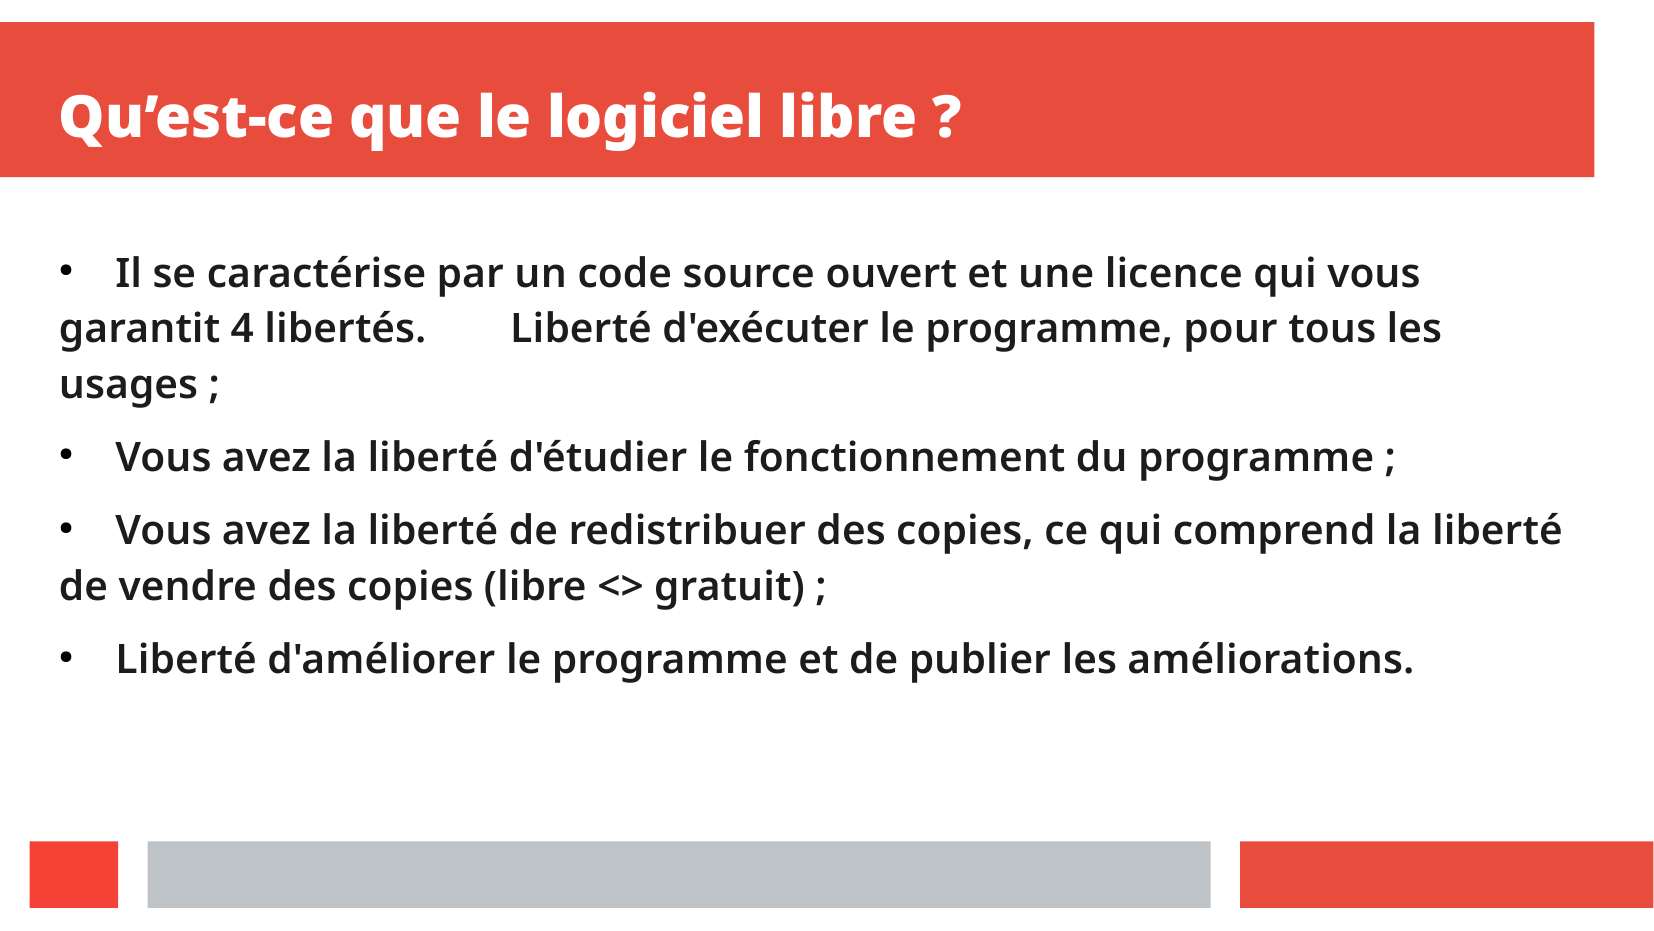

# Qu’est-ce que le logiciel libre ?
 Il se caractérise par un code source ouvert et une licence qui vous garantit 4 libertés. Liberté d'exécuter le programme, pour tous les usages ;
 Vous avez la liberté d'étudier le fonctionnement du programme ;
 Vous avez la liberté de redistribuer des copies, ce qui comprend la liberté de vendre des copies (libre <> gratuit) ;
 Liberté d'améliorer le programme et de publier les améliorations.